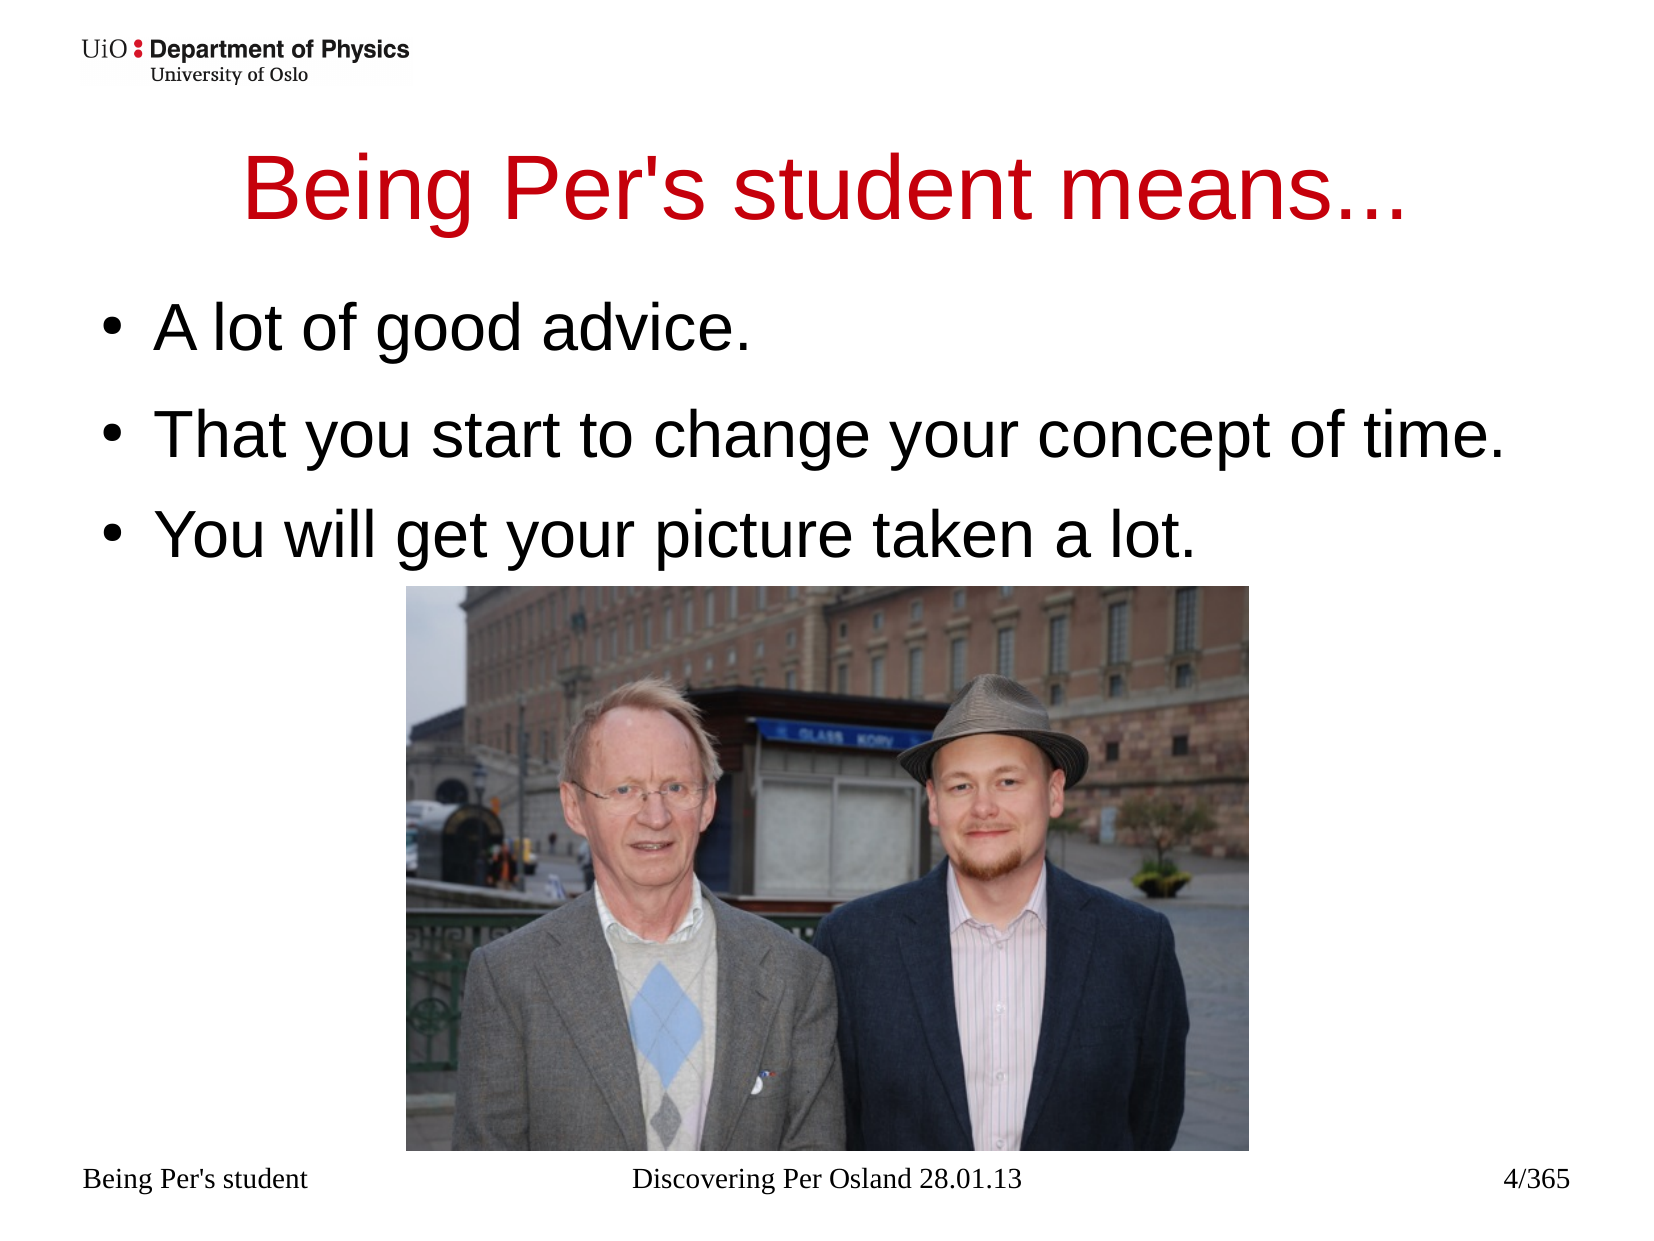

# Being Per's student means...
A lot of good advice.
That you start to change your concept of time.
You will get your picture taken a lot.
Being Per's student
Discovering Per Osland 28.01.13
4